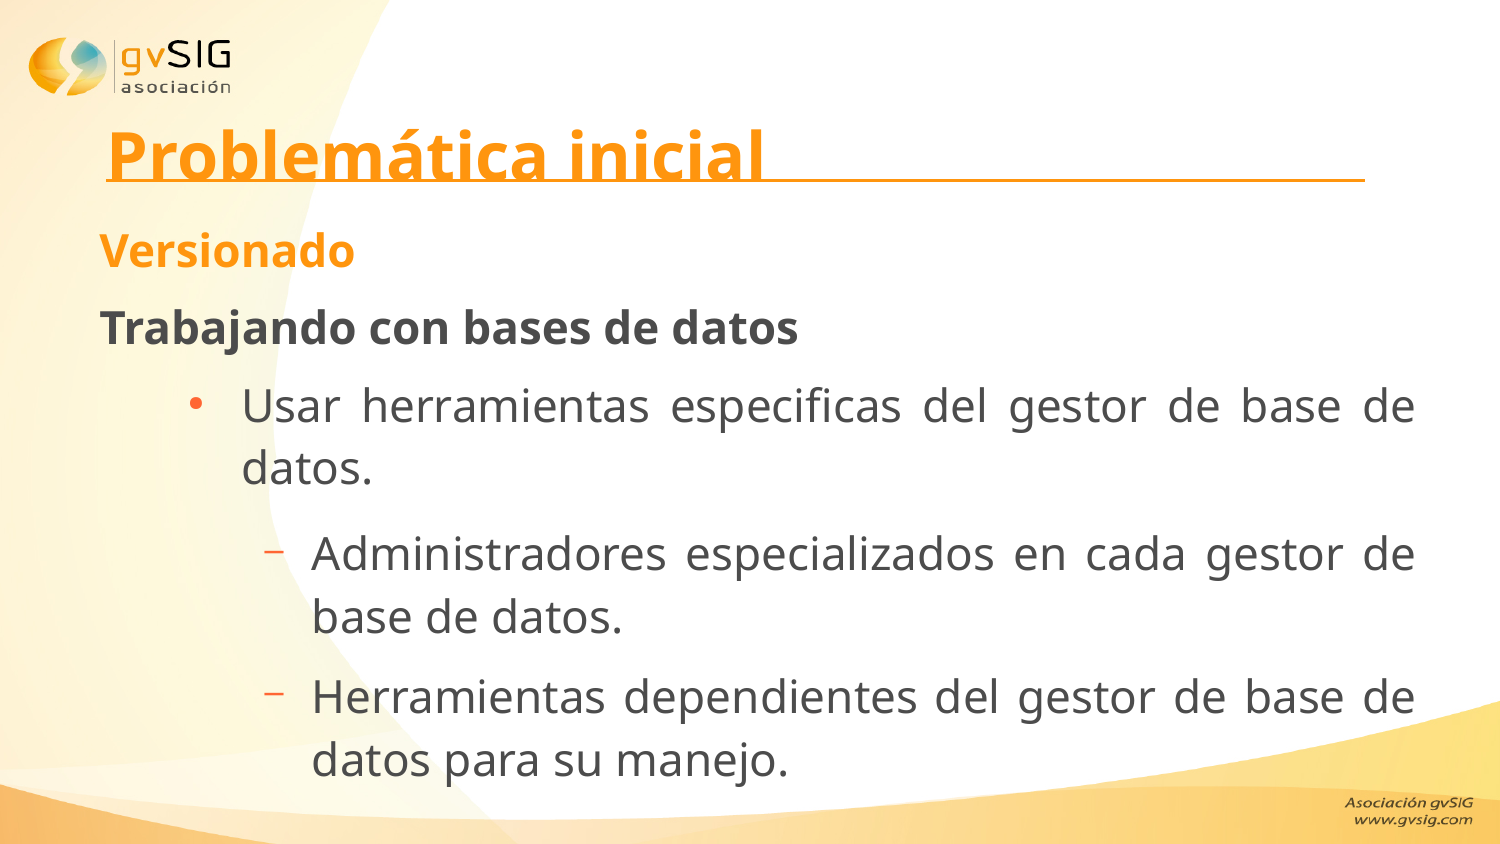

# Problemática inicial
Versionado
Trabajando con bases de datos
Usar herramientas especificas del gestor de base de datos.
Administradores especializados en cada gestor de base de datos.
Herramientas dependientes del gestor de base de datos para su manejo.